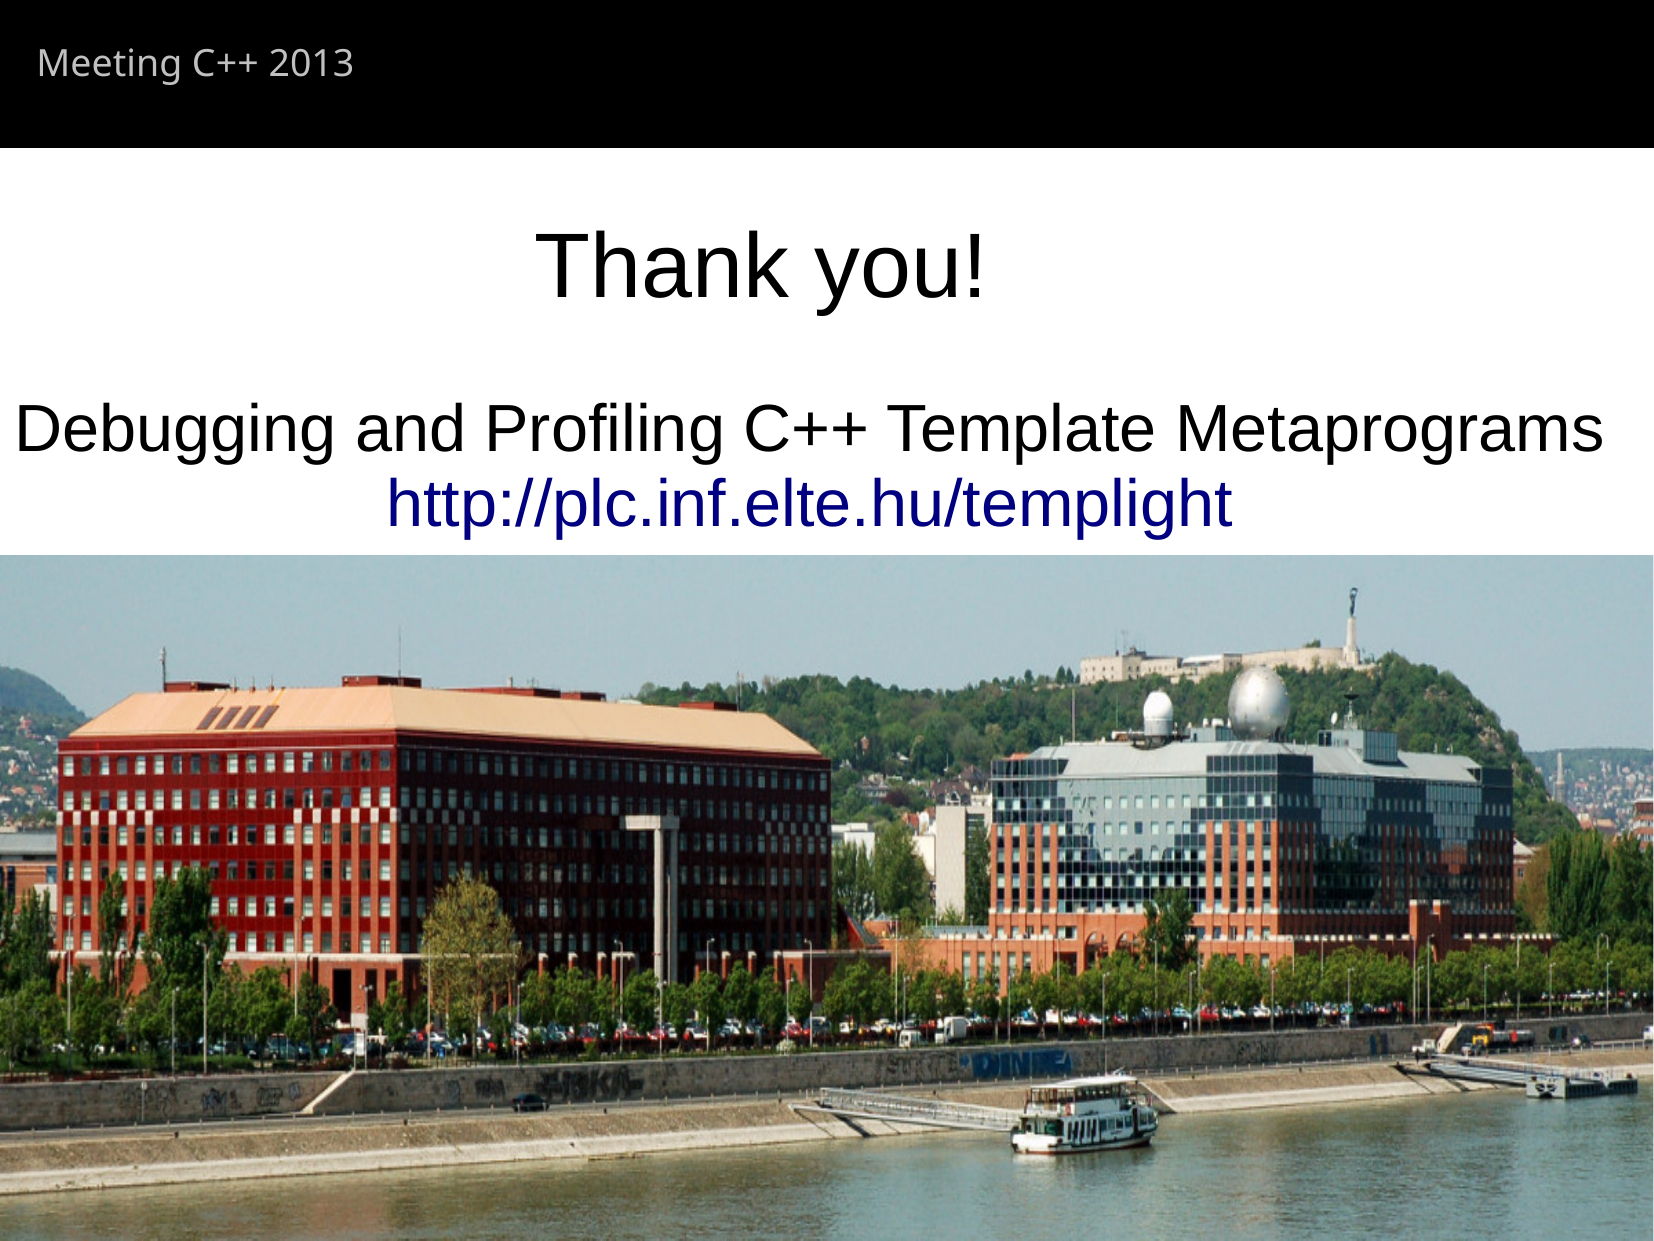

Thank you!
Debugging and Profiling C++ Template Metaprogramshttp://plc.inf.elte.hu/templight